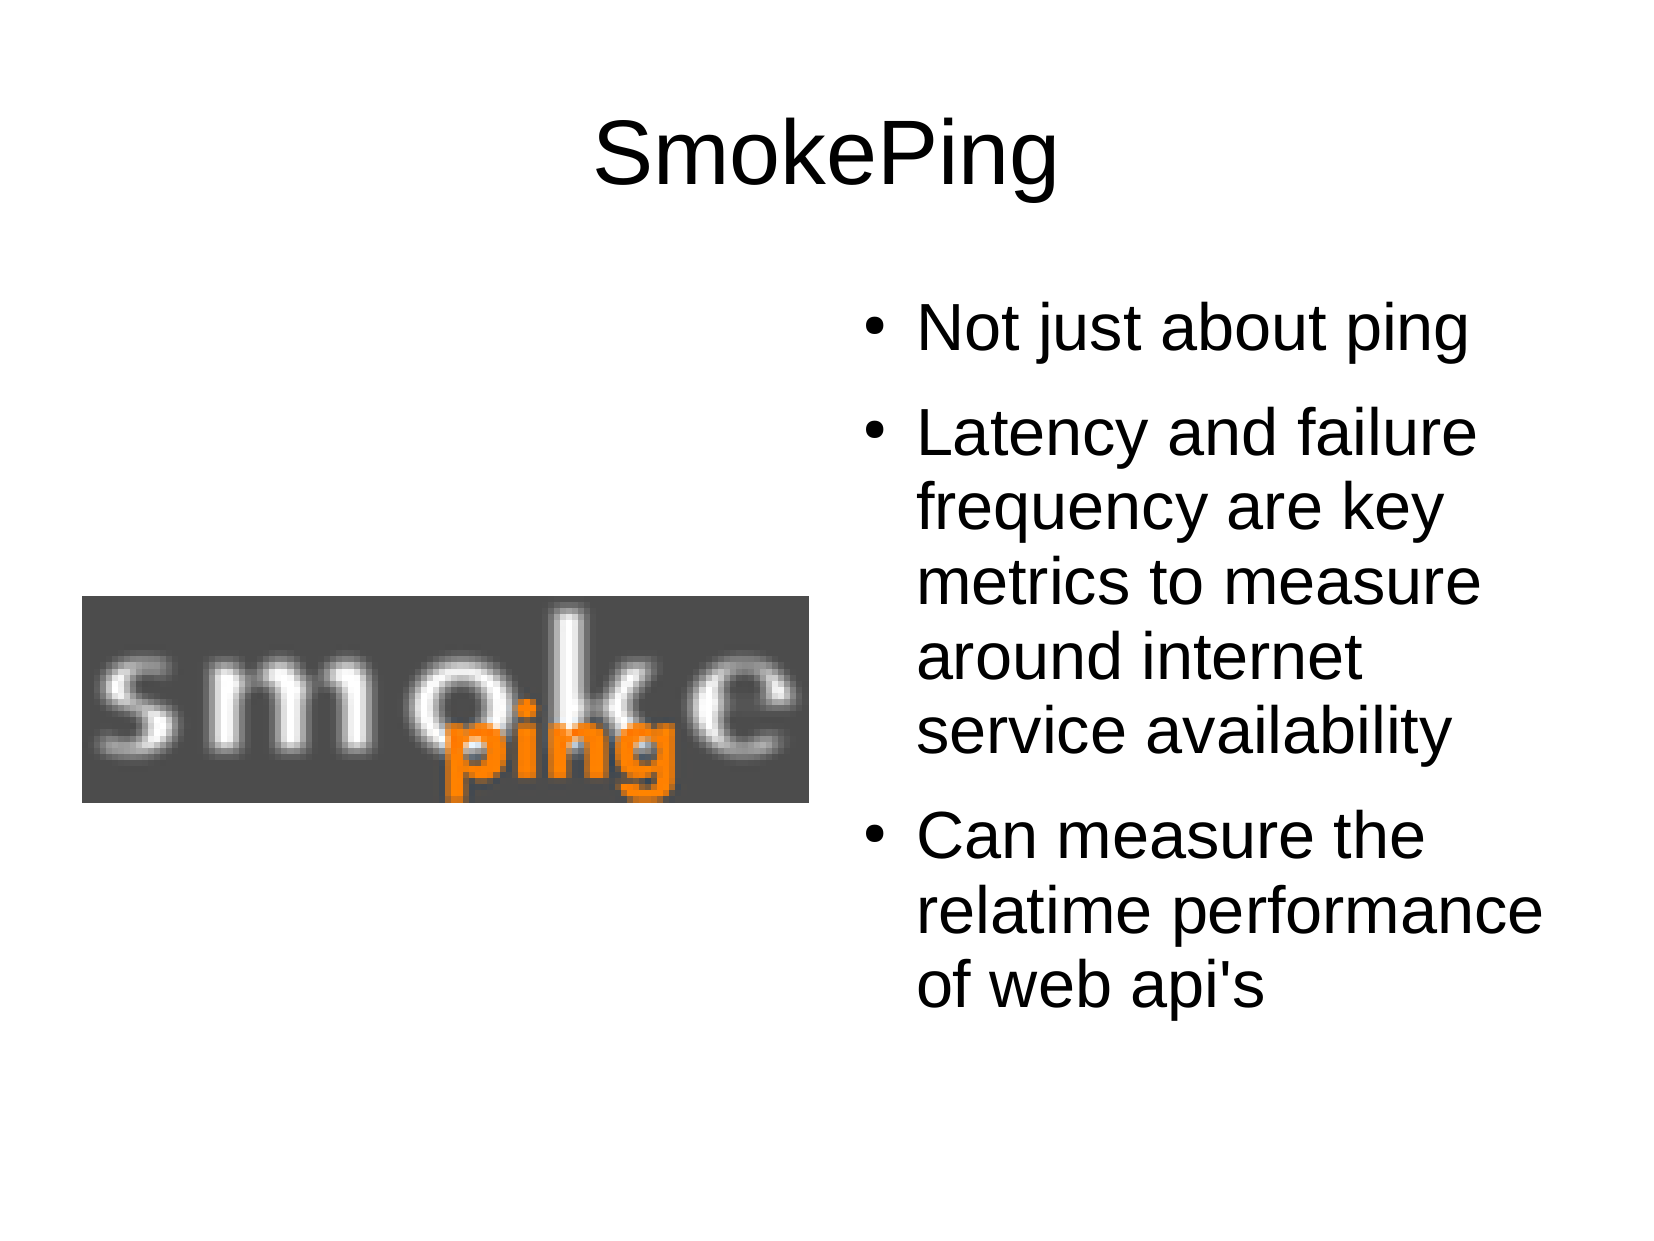

# SmokePing
Not just about ping
Latency and failure frequency are key metrics to measure around internet service availability
Can measure the relatime performance of web api's